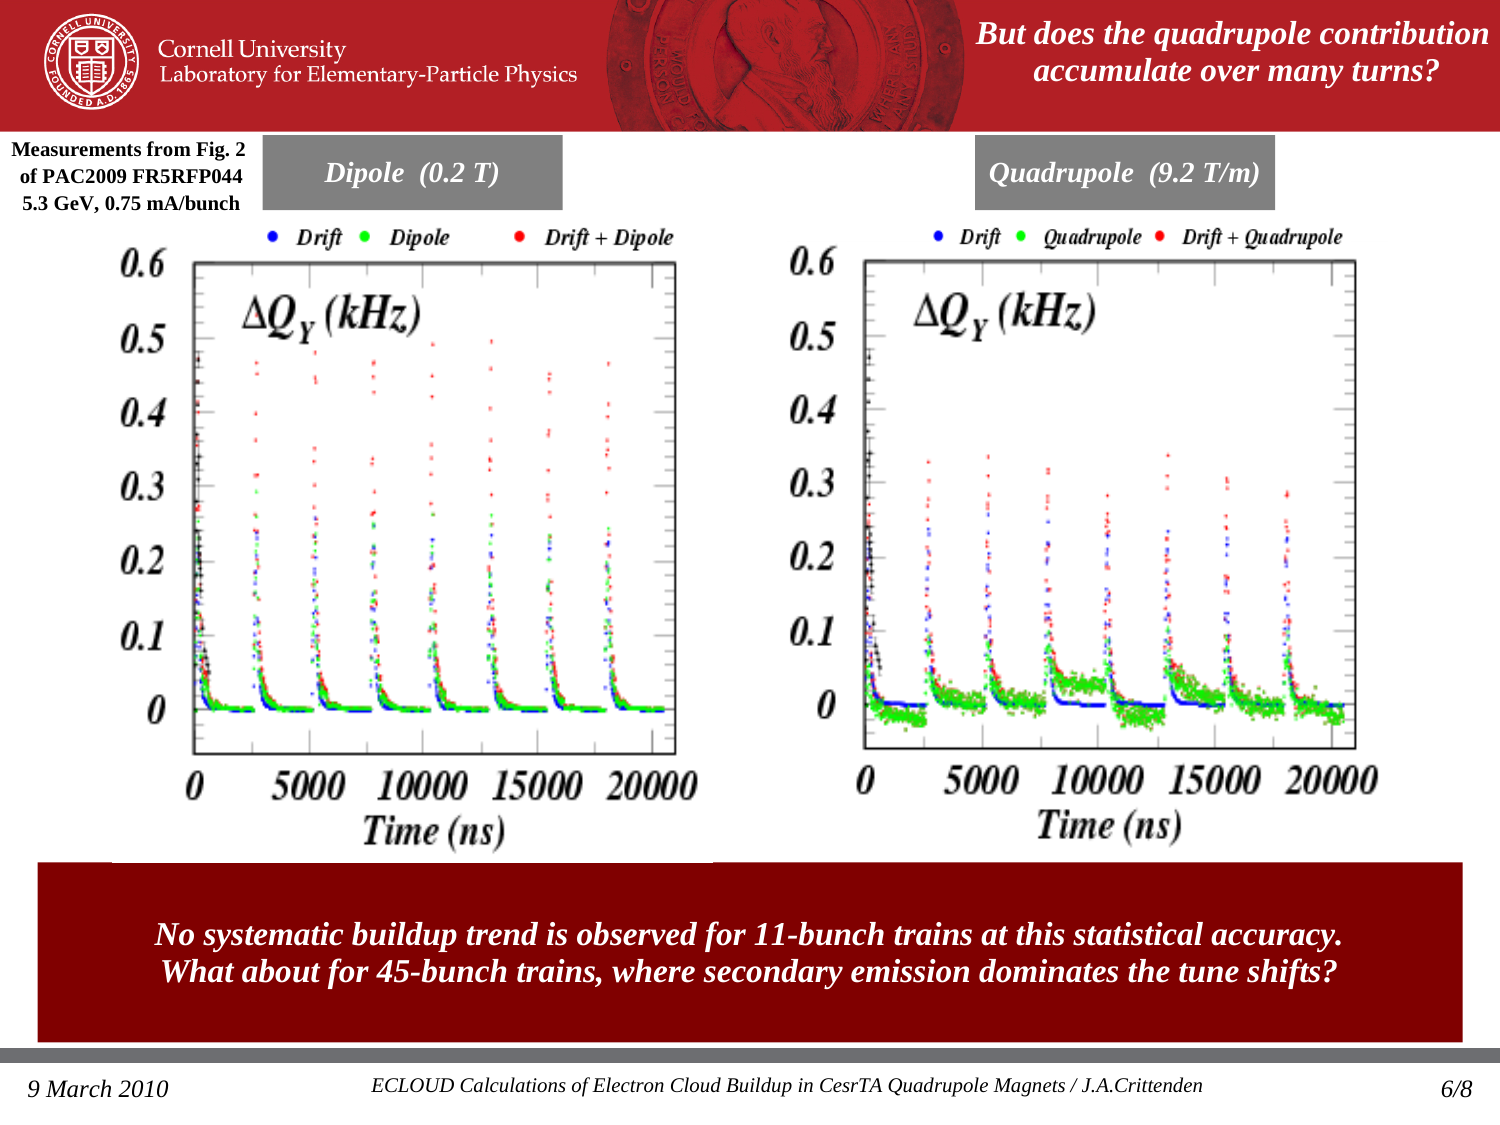

But does the quadrupole contribution
accumulate over many turns?
Measurements from Fig. 2
of PAC2009 FR5RFP044
5.3 GeV, 0.75 mA/bunch
Dipole (0.2 T)
Quadrupole (9.2 T/m)
No systematic buildup trend is observed for 11-bunch trains at this statistical accuracy.
What about for 45-bunch trains, where secondary emission dominates the tune shifts?